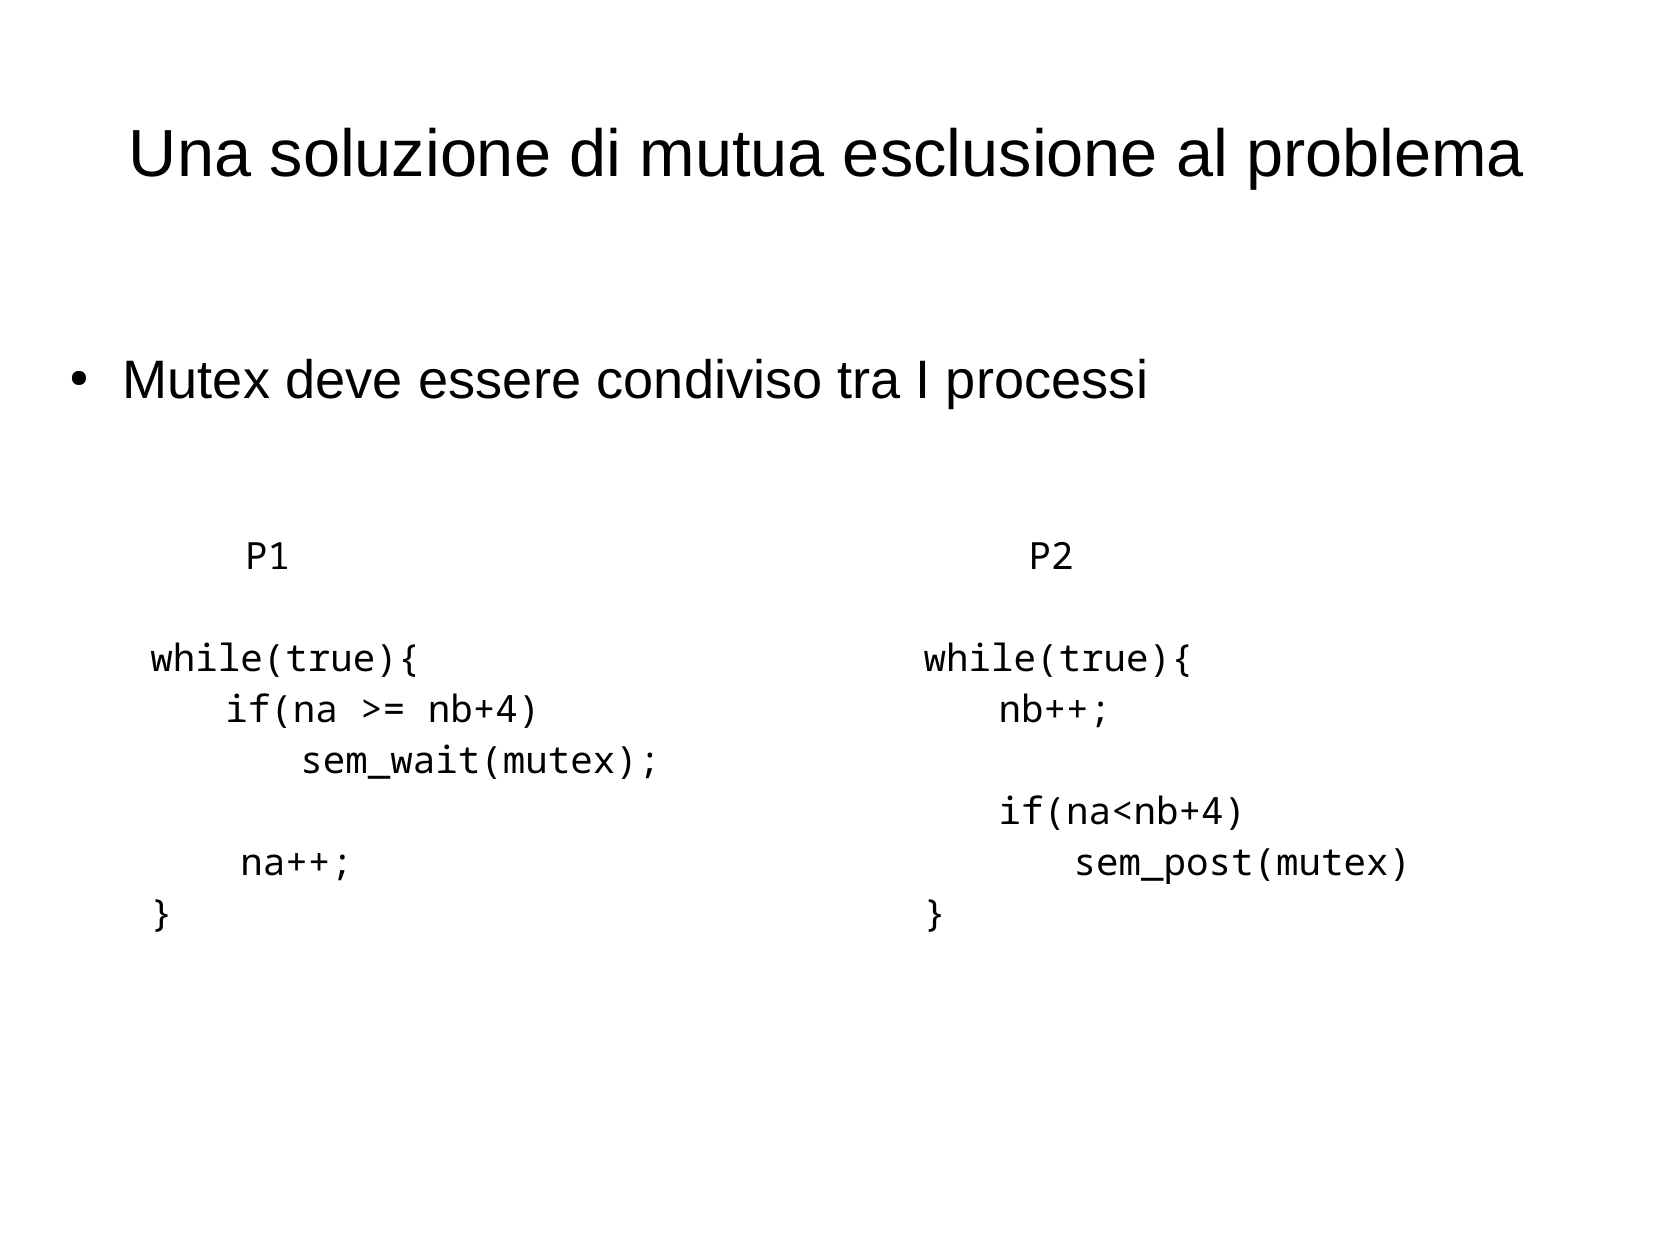

# Una soluzione di mutua esclusione al problema
Mutex deve essere condiviso tra I processi
 P1
while(true){
	if(na >= nb+4)
		sem_wait(mutex);
 na++;
}
 P2
while(true){
 	nb++;
	if(na<nb+4)
		sem_post(mutex)
}